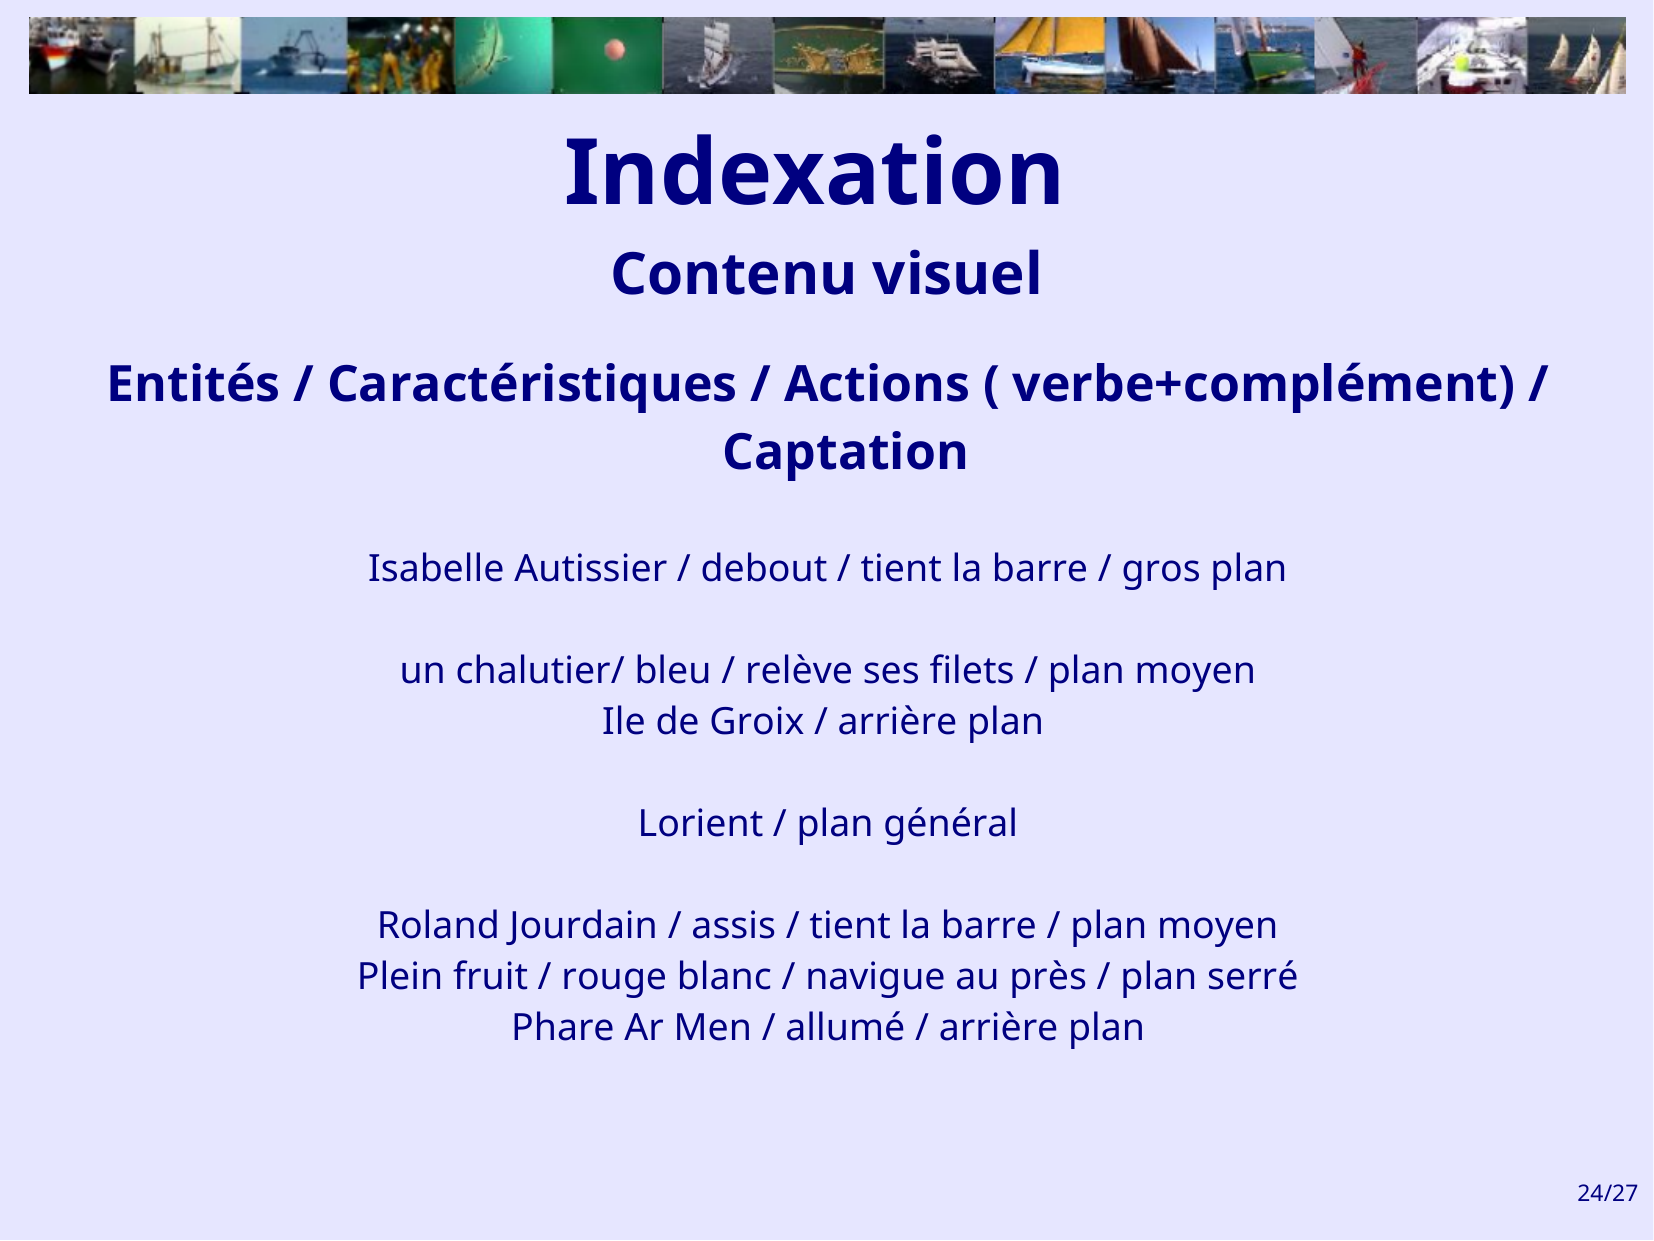

# Indexation Contenu visuel
Entités / Caractéristiques / Actions ( verbe+complément) / Captation
Isabelle Autissier / debout / tient la barre / gros plan
un chalutier/ bleu / relève ses filets / plan moyen
Ile de Groix / arrière plan
Lorient / plan général
Roland Jourdain / assis / tient la barre / plan moyen
Plein fruit / rouge blanc / navigue au près / plan serré
Phare Ar Men / allumé / arrière plan